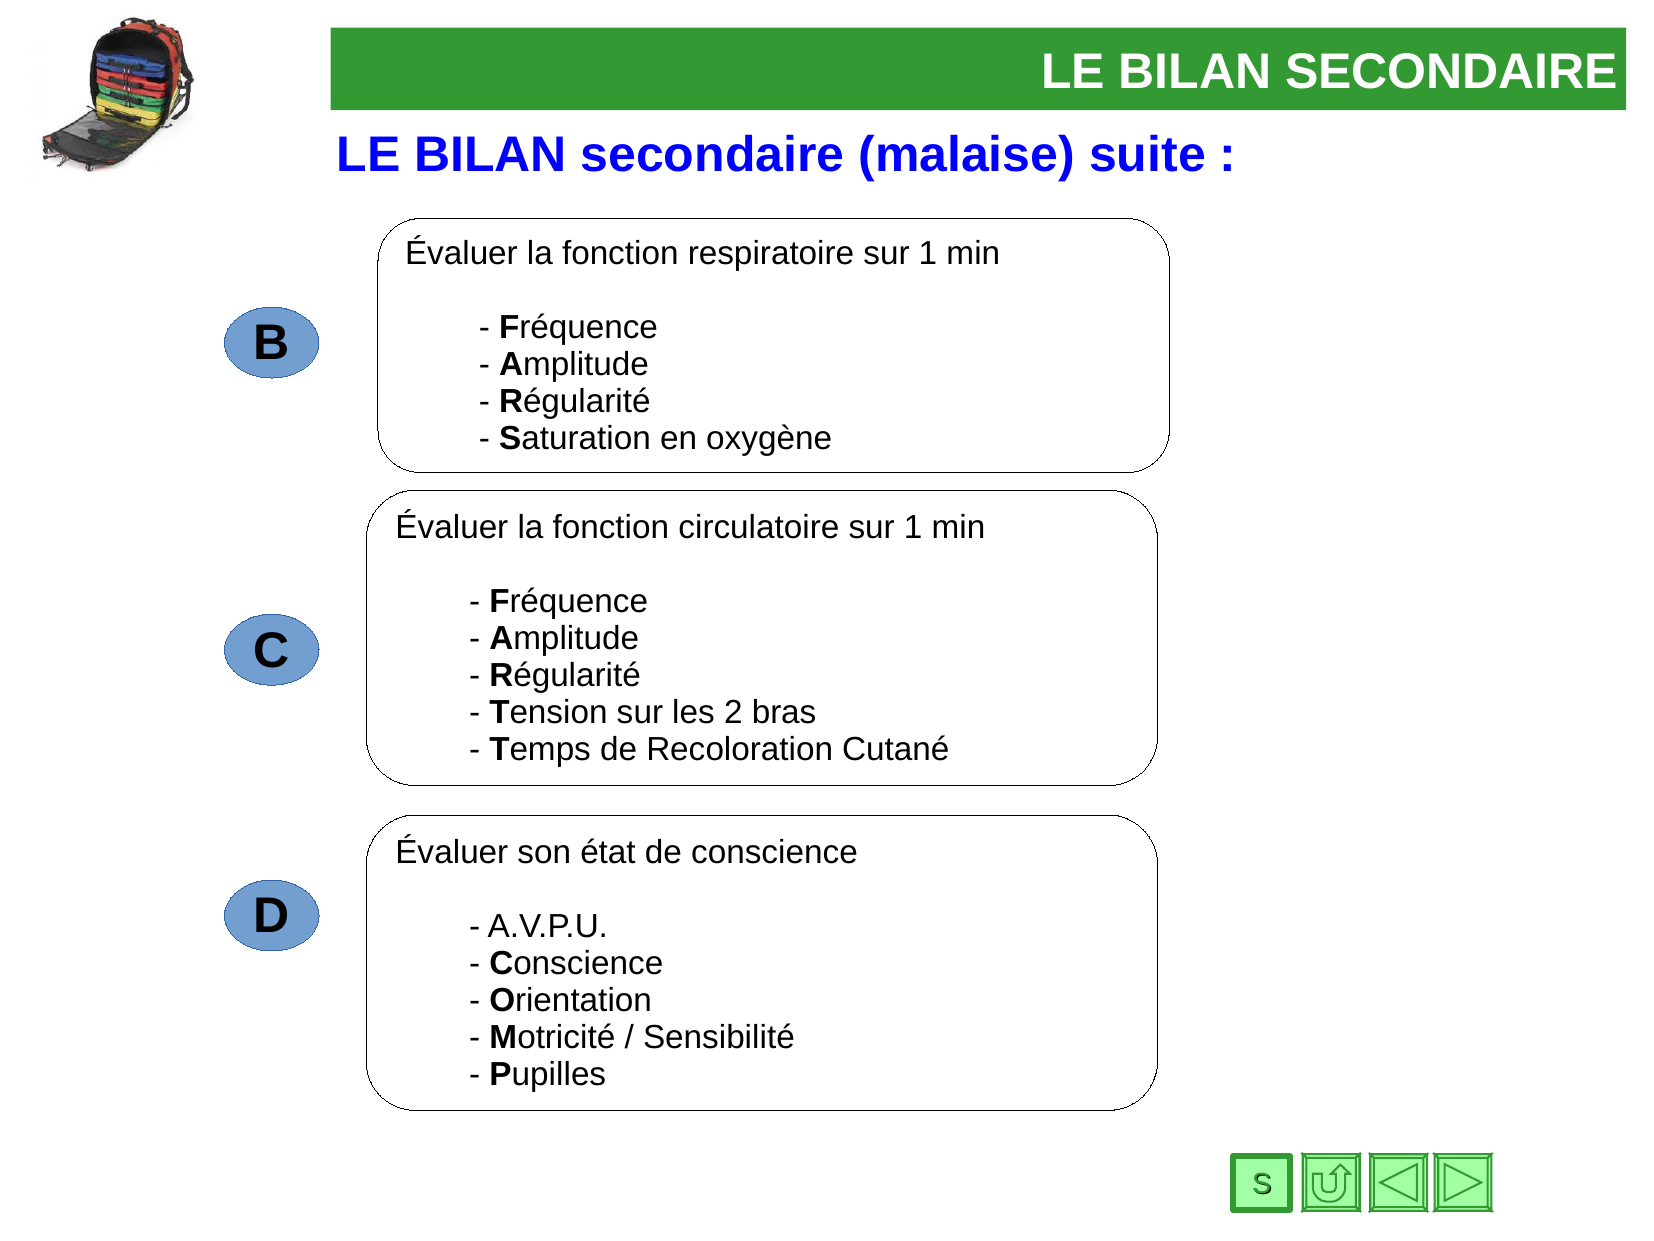

# LE BILAN SECONDAIRE
LE BILAN secondaire (malaise) suite :
Évaluer la fonction respiratoire sur 1 min
	- Fréquence
	- Amplitude
	- Régularité
	- Saturation en oxygène
B
Évaluer la fonction circulatoire sur 1 min
	- Fréquence
	- Amplitude
	- Régularité
	- Tension sur les 2 bras
	- Temps de Recoloration Cutané
C
Évaluer son état de conscience
	- A.V.P.U.
	- Conscience
	- Orientation
	- Motricité / Sensibilité
	- Pupilles
D